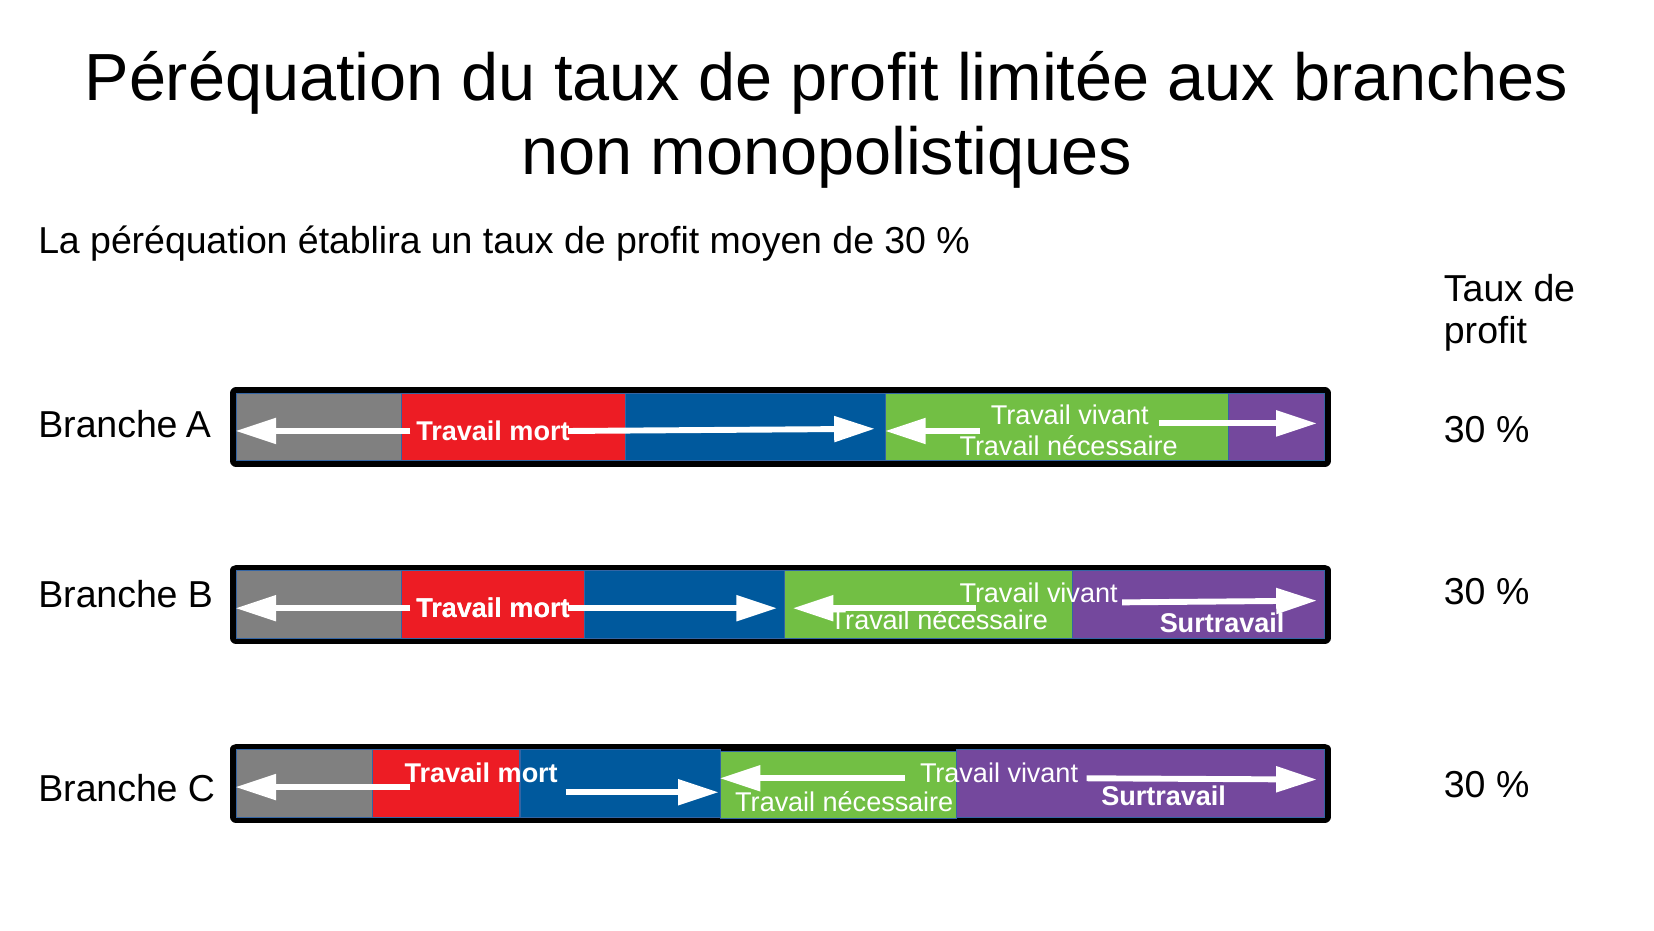

# Péréquation du taux de profit limitée aux branches non monopolistiques
La péréquation établira un taux de profit moyen de 30 %
Taux de profit
Travail vivant
Branche A
30 %
Travail mort
Travail nécessaire
30 %
Branche B
Travail vivant
Travail mort
Travail mort
Travail nécessaire
Surtravail
Travail vivant
Travail mort
30 %
Branche C
Surtravail
Travail nécessaire